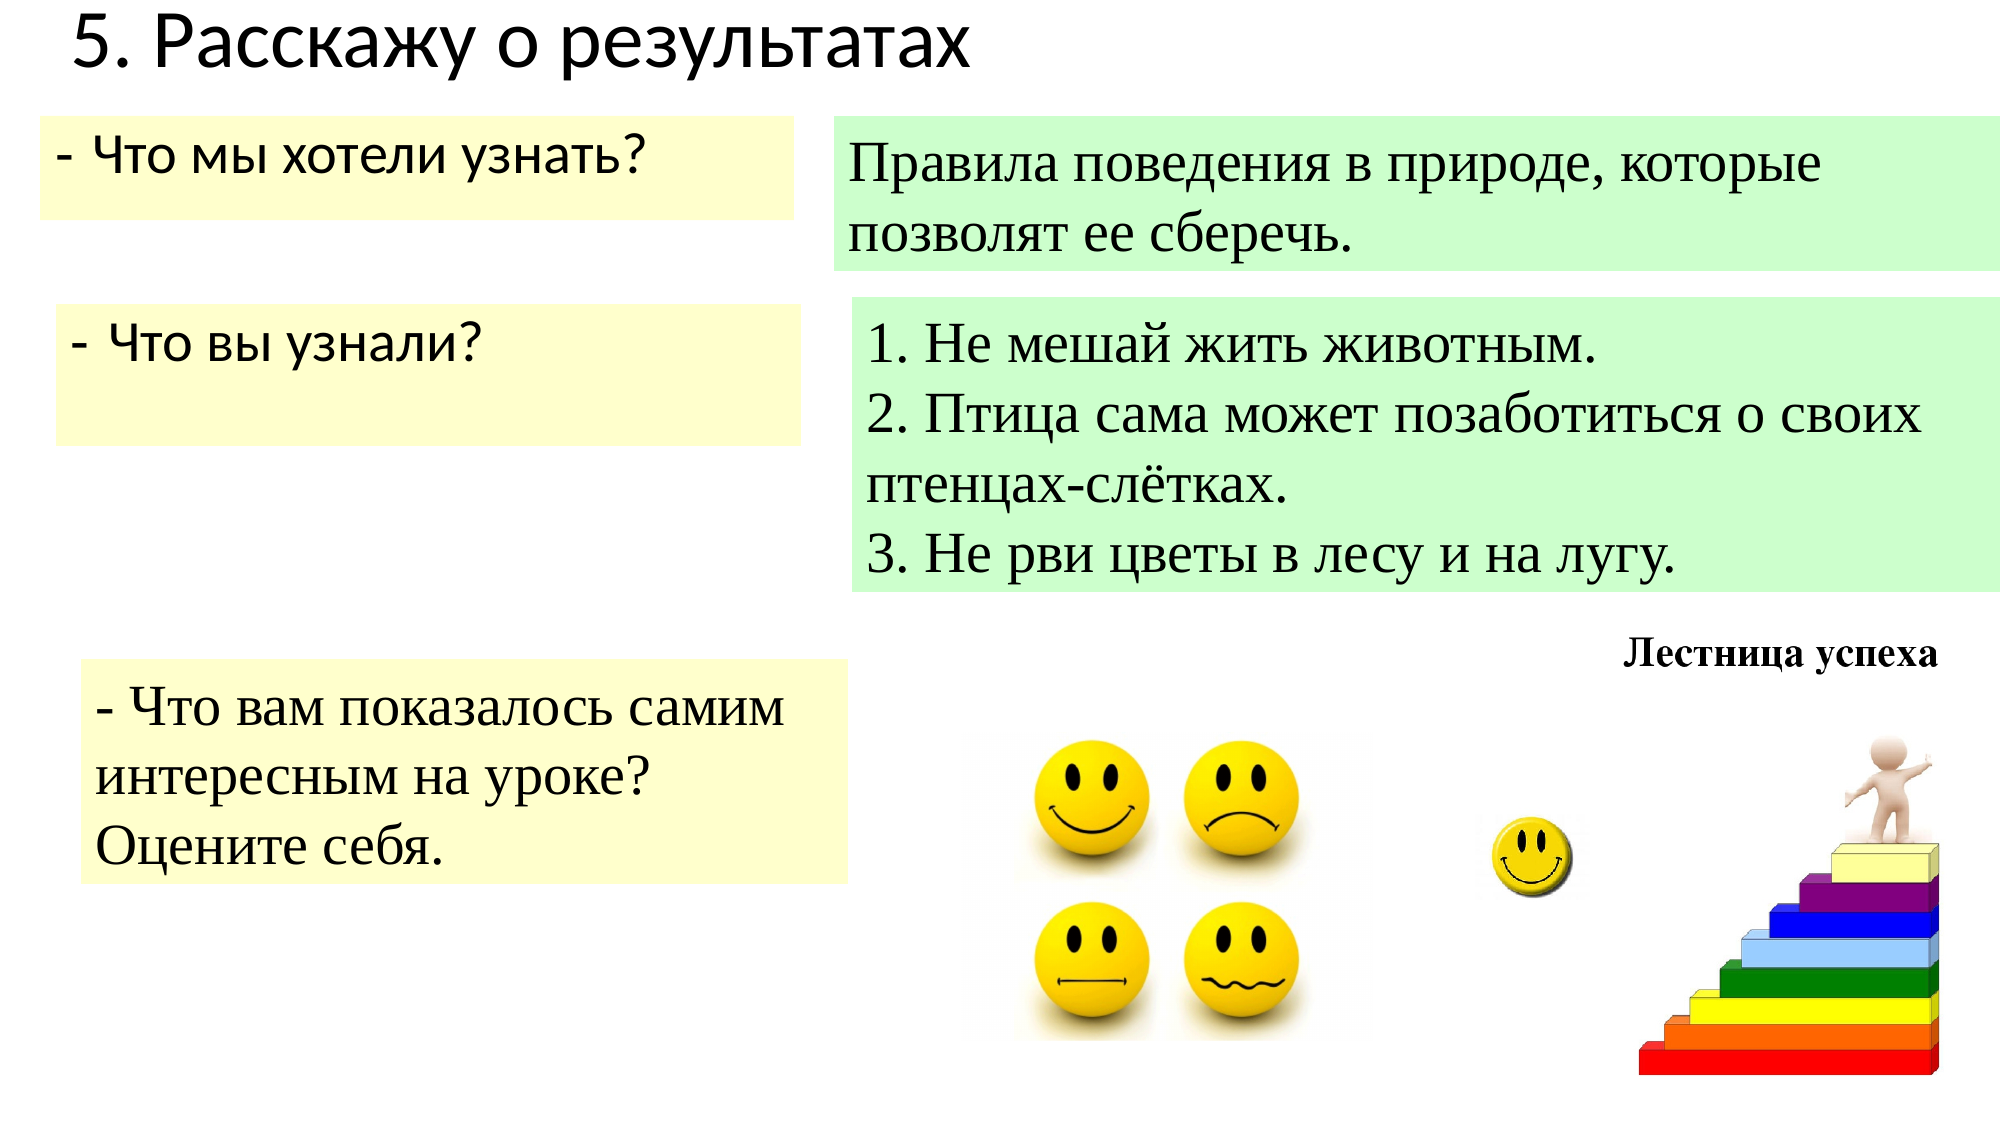

# 5. Расскажу о результатах
Что мы хотели узнать?
Правила поведения в природе, которые позволят ее сберечь.
1. Не мешай жить животным.
2. Птица сама может позаботиться о своих
птенцах-слётках.
3. Не рви цветы в лесу и на лугу.
Что вы узнали?
- Что вам показалось самим интересным на уроке? Оцените себя.